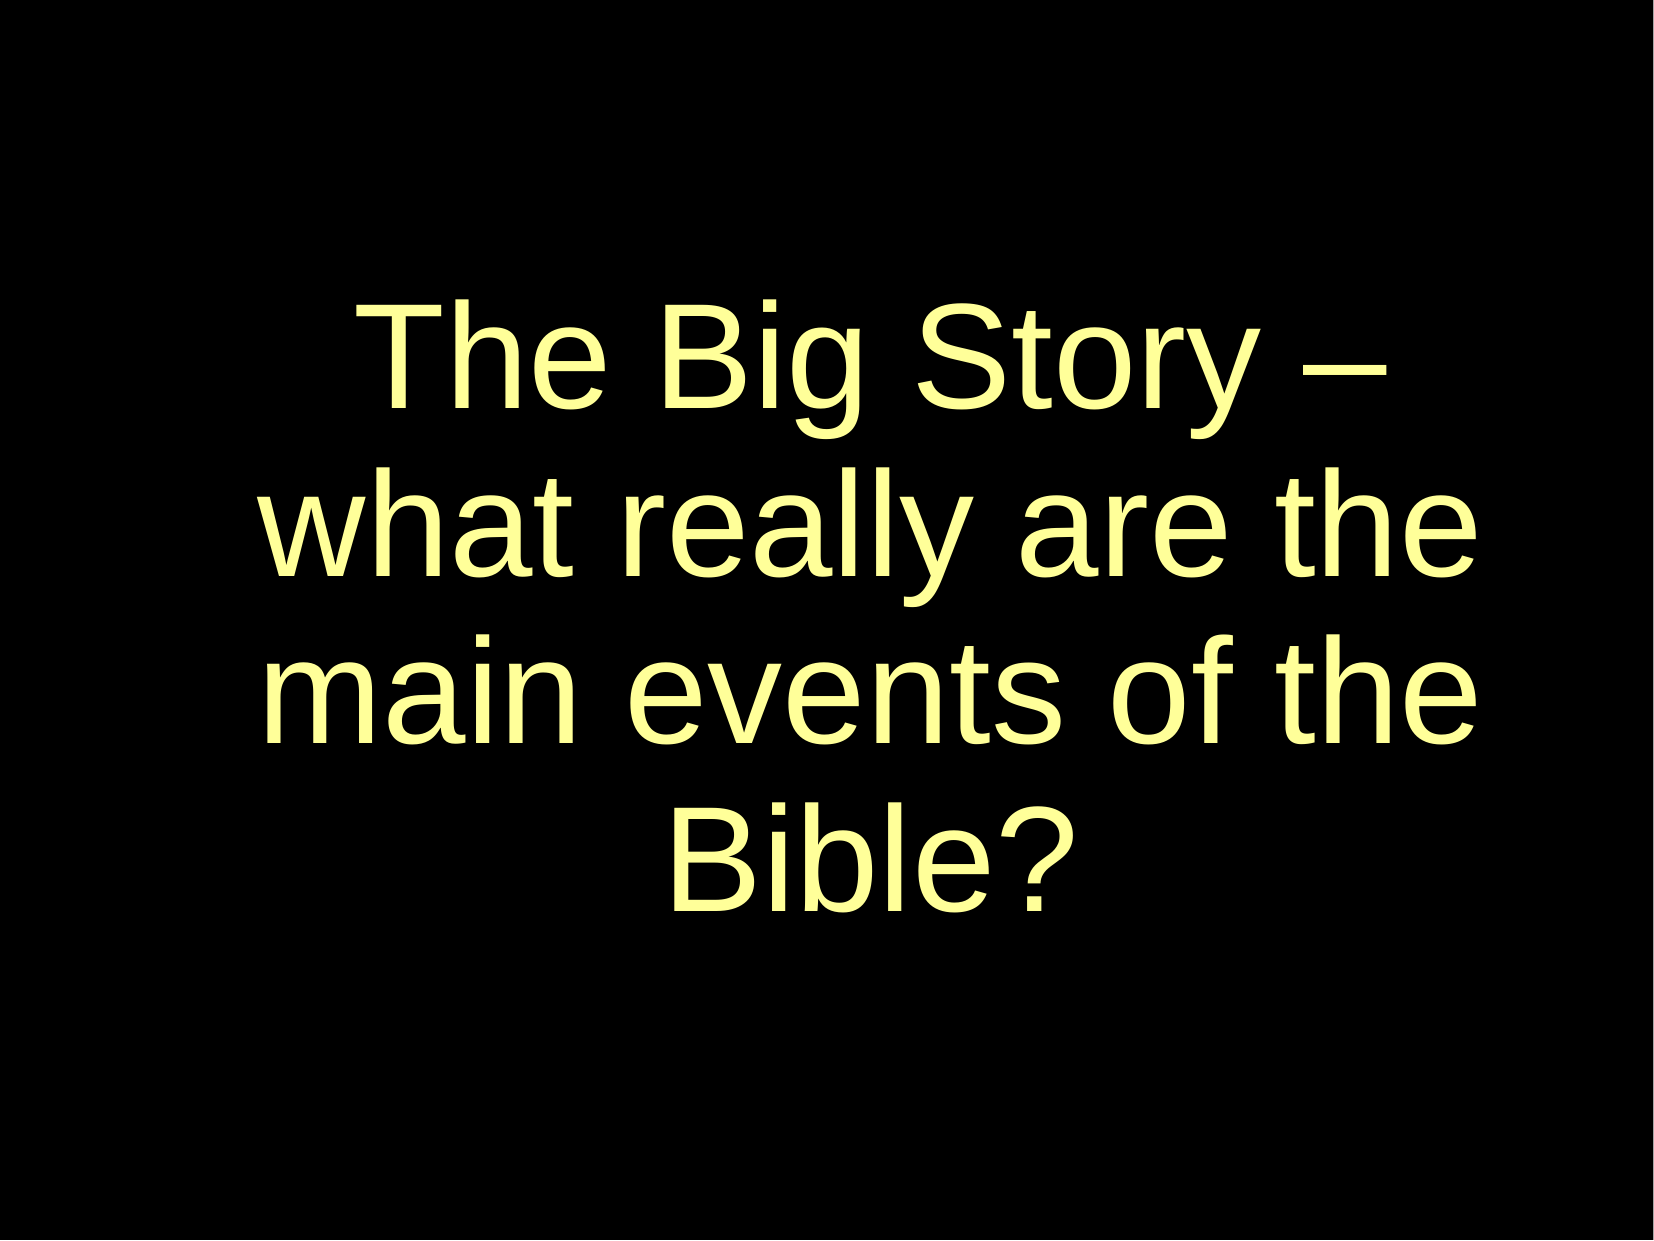

The Big Story – what really are the main events of the Bible?